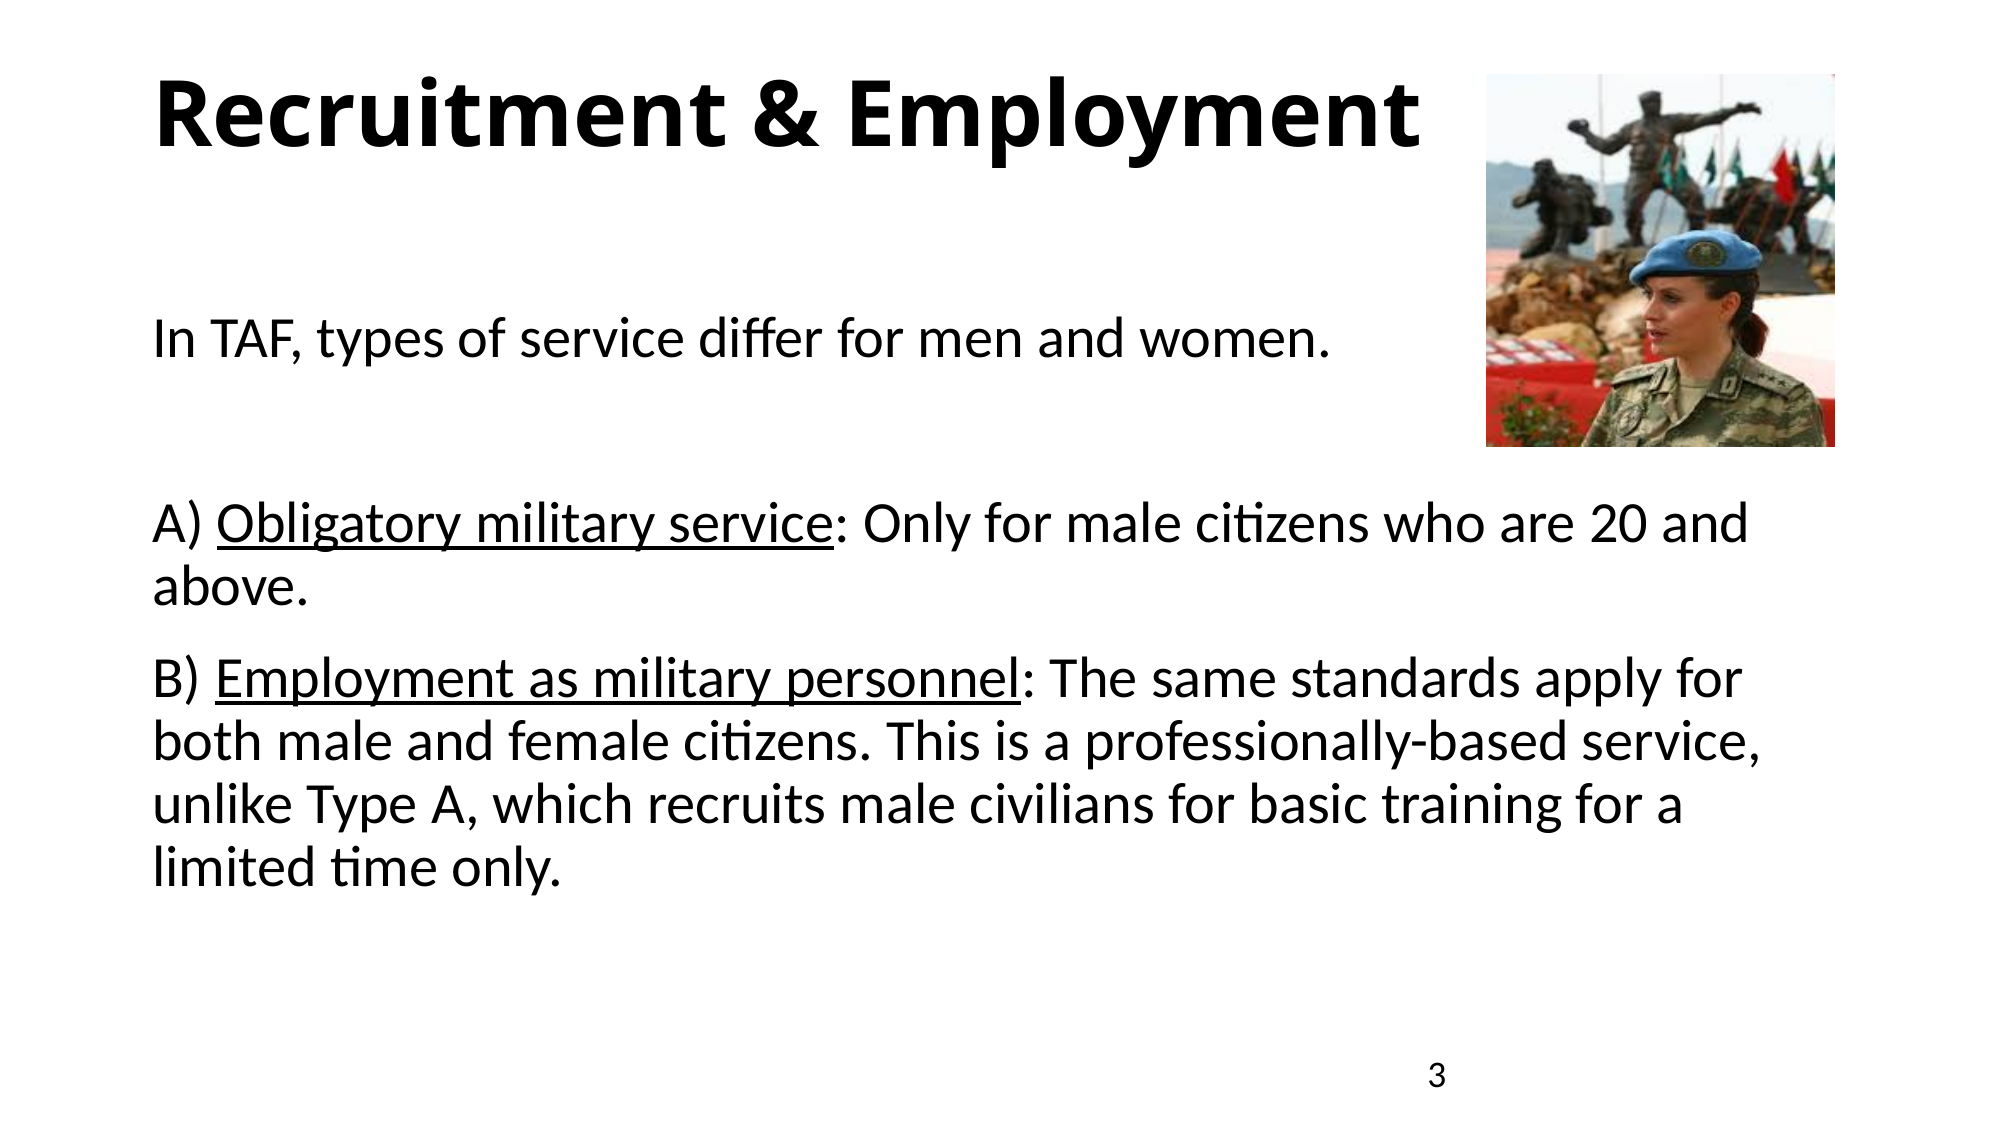

# Recruitment & Employment
In TAF, types of service differ for men and women.
A) Obligatory military service: Only for male citizens who are 20 and above.
B) Employment as military personnel: The same standards apply for both male and female citizens. This is a professionally-based service, unlike Type A, which recruits male civilians for basic training for a limited time only.